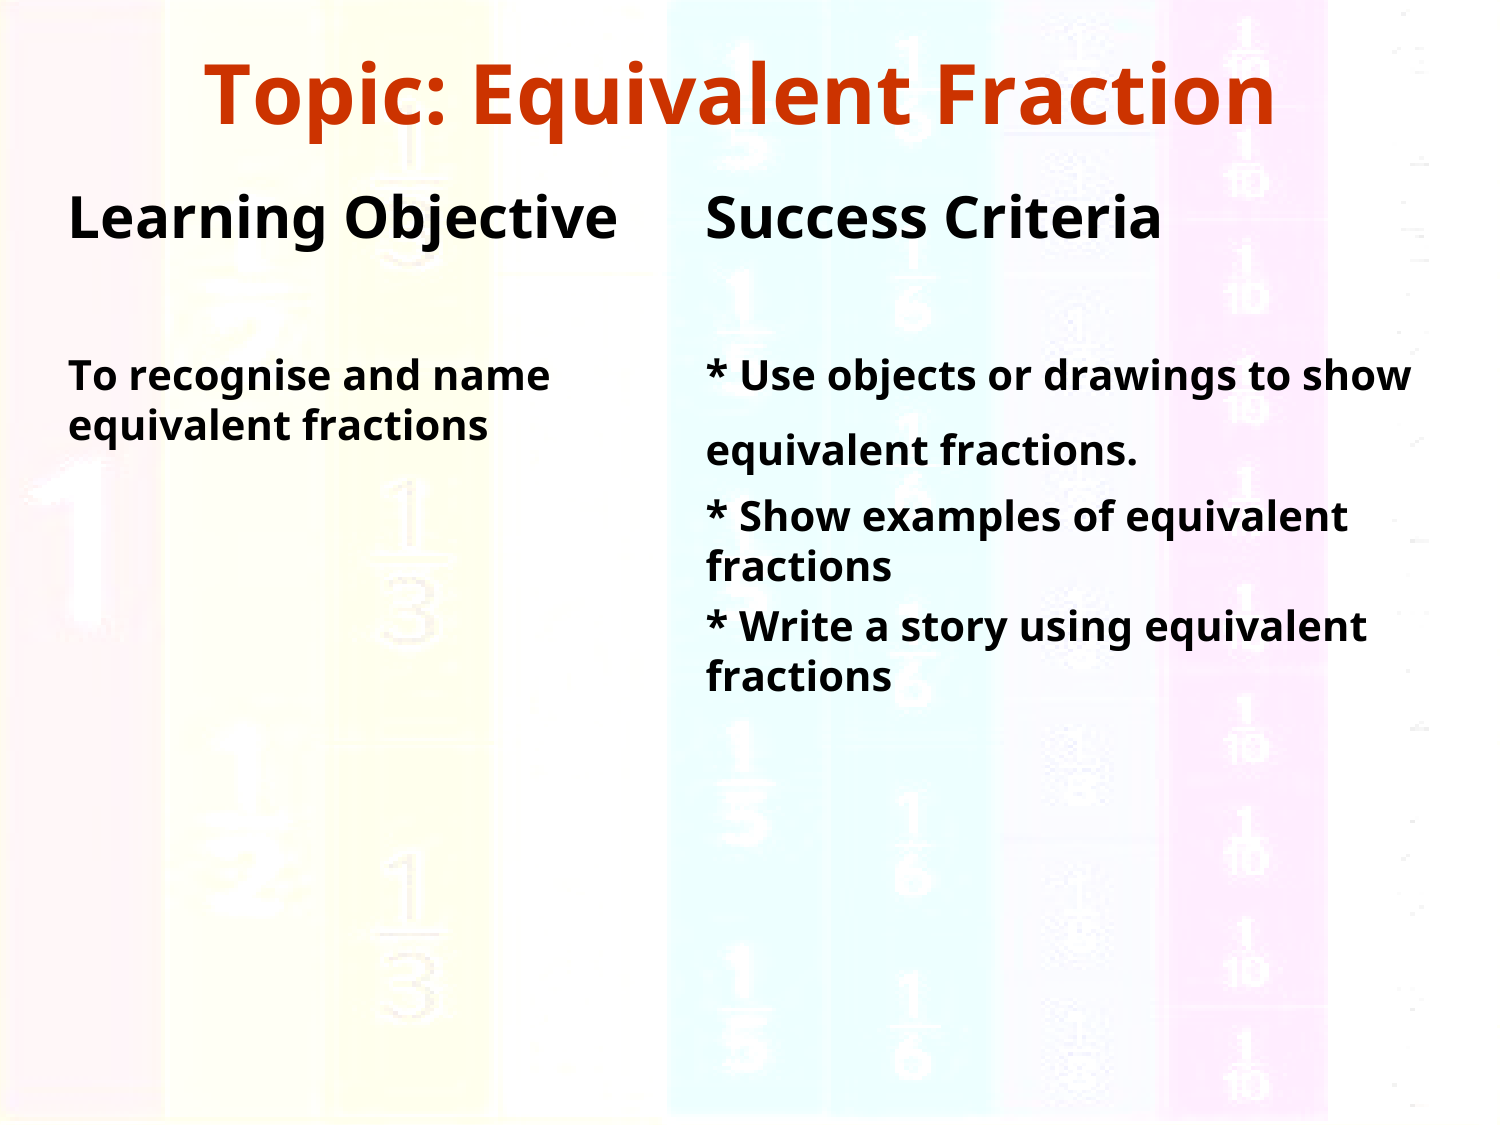

# Topic: Equivalent Fraction
| Learning Objective | Success Criteria |
| --- | --- |
| To recognise and name equivalent fractions | \* Use objects or drawings to show equivalent fractions. \* Show examples of equivalent fractions \* Write a story using equivalent fractions |